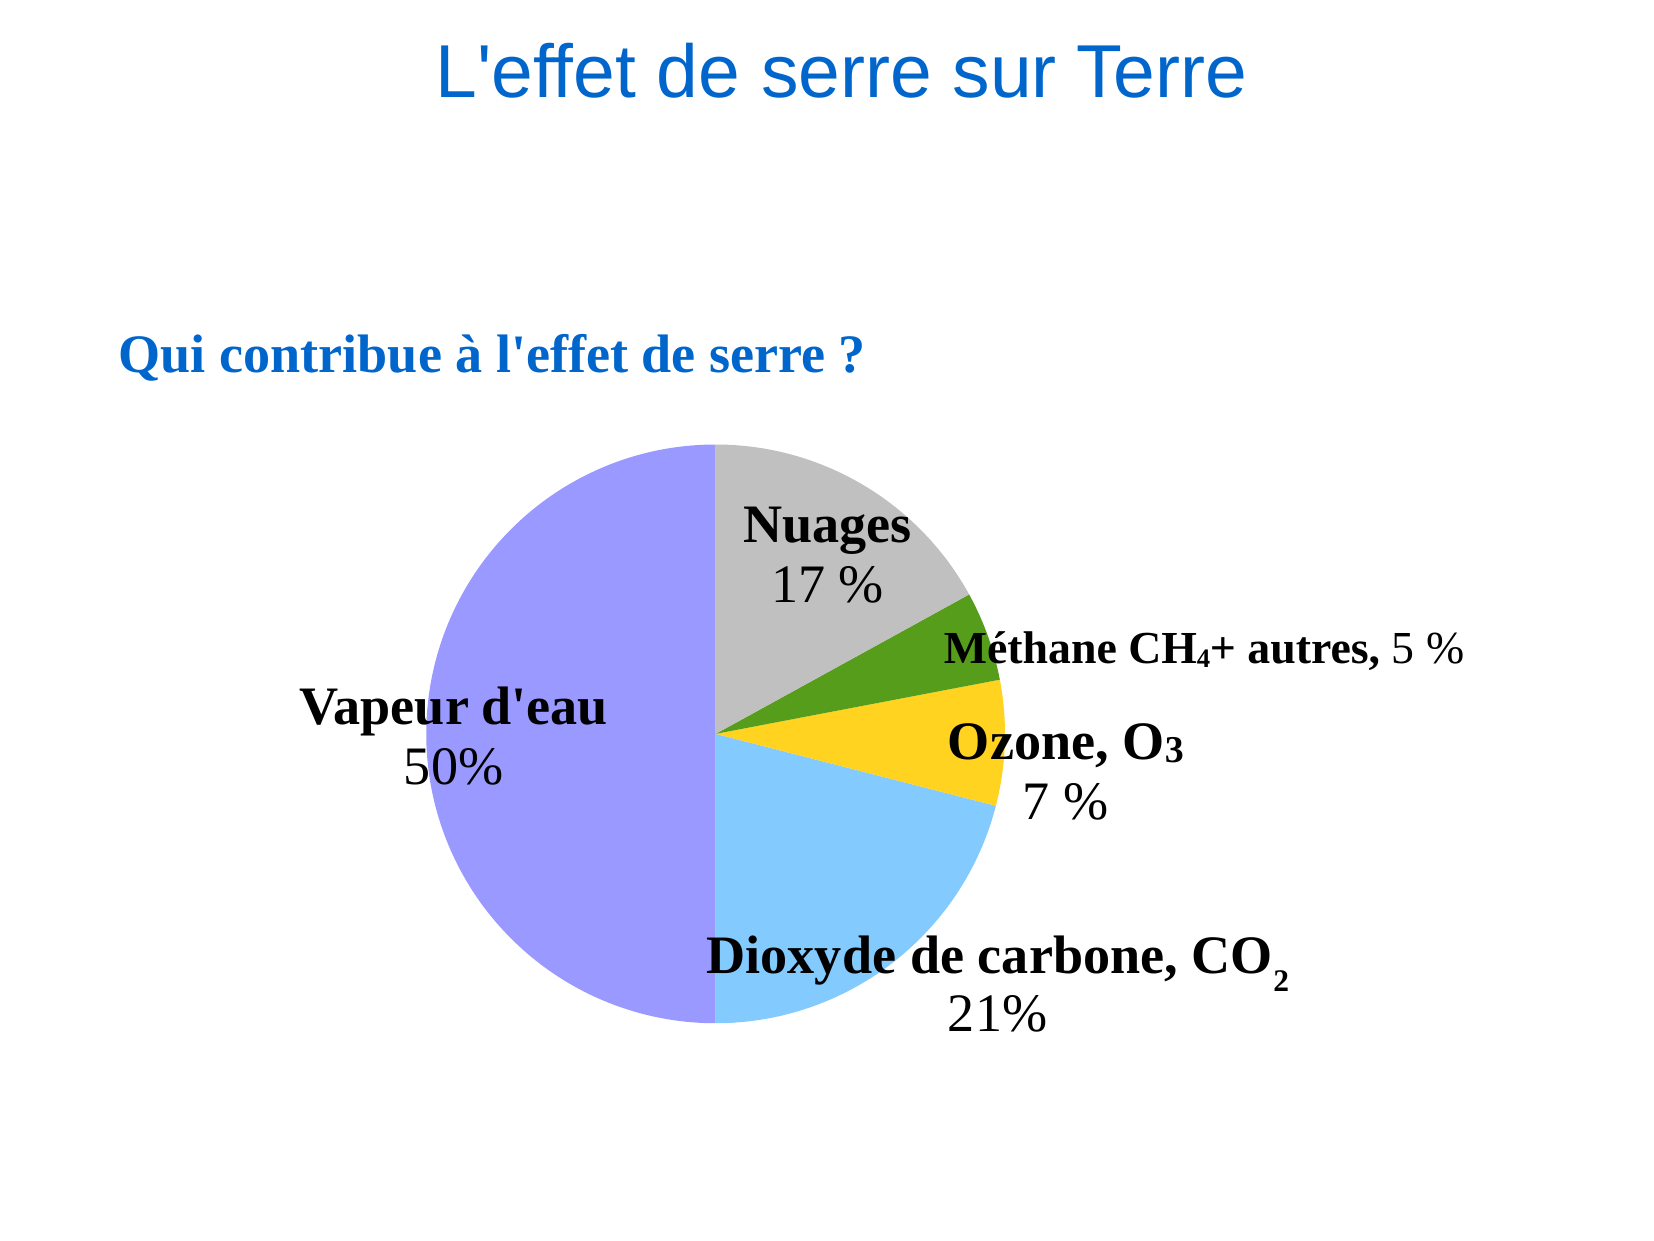

L'effet de serre sur Terre
Qui contribue à l'effet de serre ?
### Chart
| Category | 3 colonne |
|---|---|
| None | 50.0 |
| None | 21.0 |
| None | 7.0 |
| None | 5.0 |
| None | 17.0 |Nuages
17 %
Méthane CH4+ autres, 5 %
Vapeur d'eau 50%
Ozone, O3
7 %
Dioxyde de carbone, CO2
21%